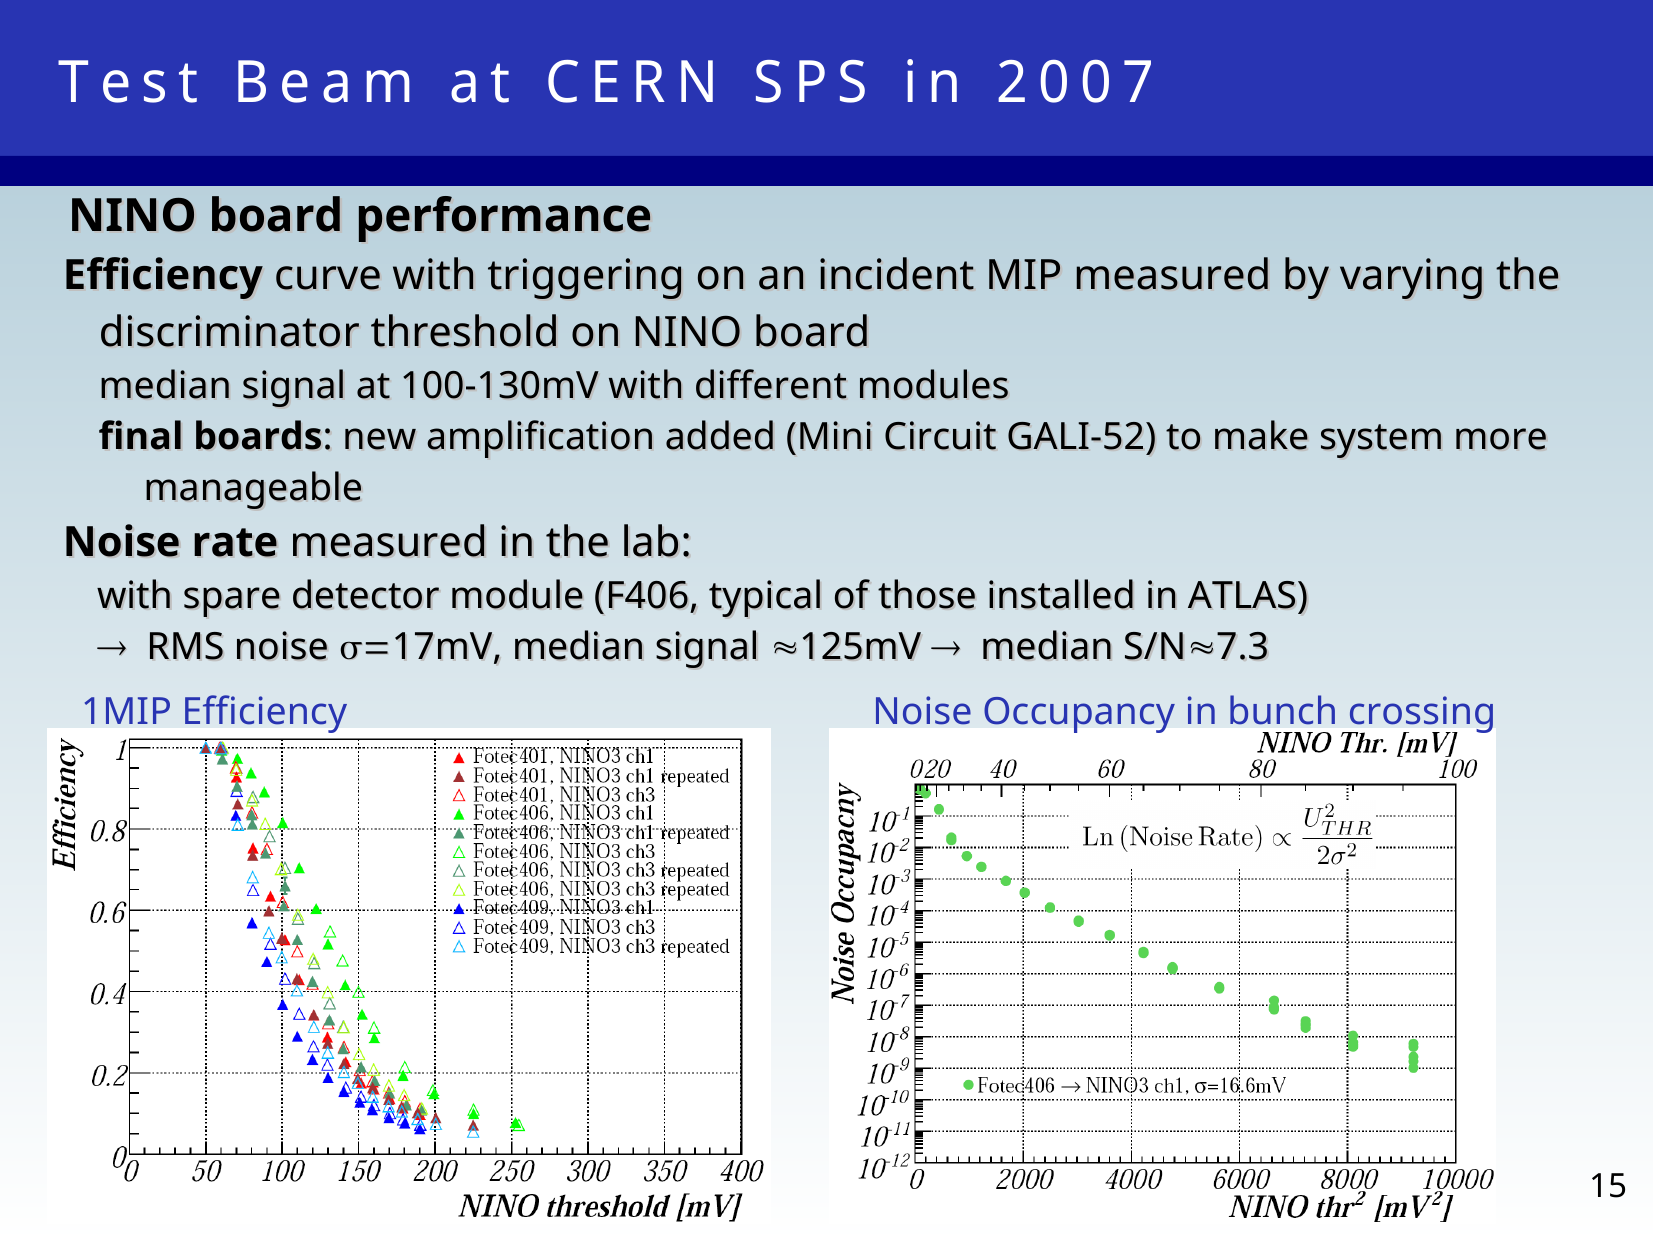

# Test Beam at CERN SPS in 2007
NINO board performance
Efficiency curve with triggering on an incident MIP measured by varying the discriminator threshold on NINO board
median signal at 100-130mV with different modules
final boards: new amplification added (Mini Circuit GALI-52) to make system more manageable
Noise rate measured in the lab:
with spare detector module (F406, typical of those installed in ATLAS)
 RMS noise =17mV, median signal ≈125mV  median S/N≈7.3
Noise Occupancy in bunch crossing
1MIP Efficiency
15